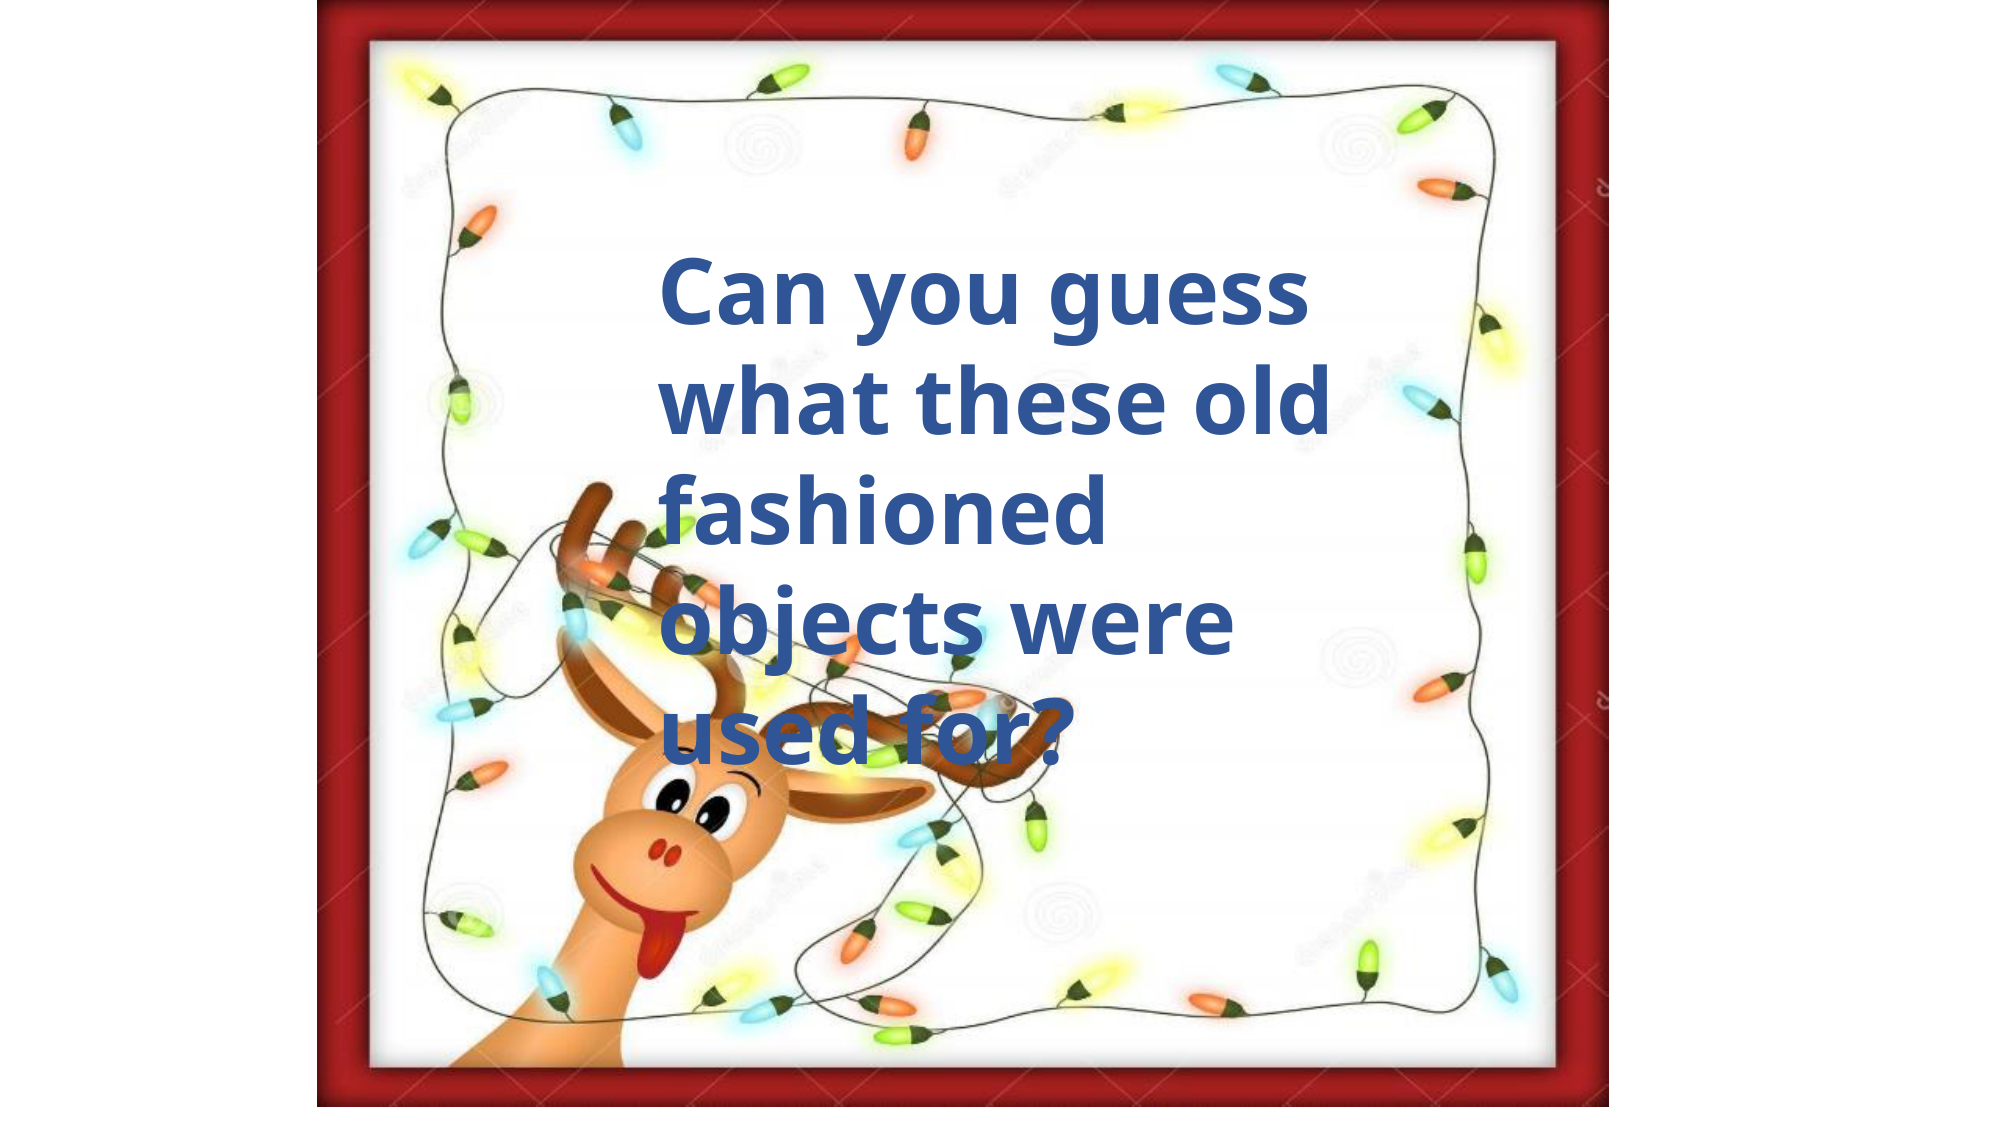

Can you guess what these old fashioned objects were used for?